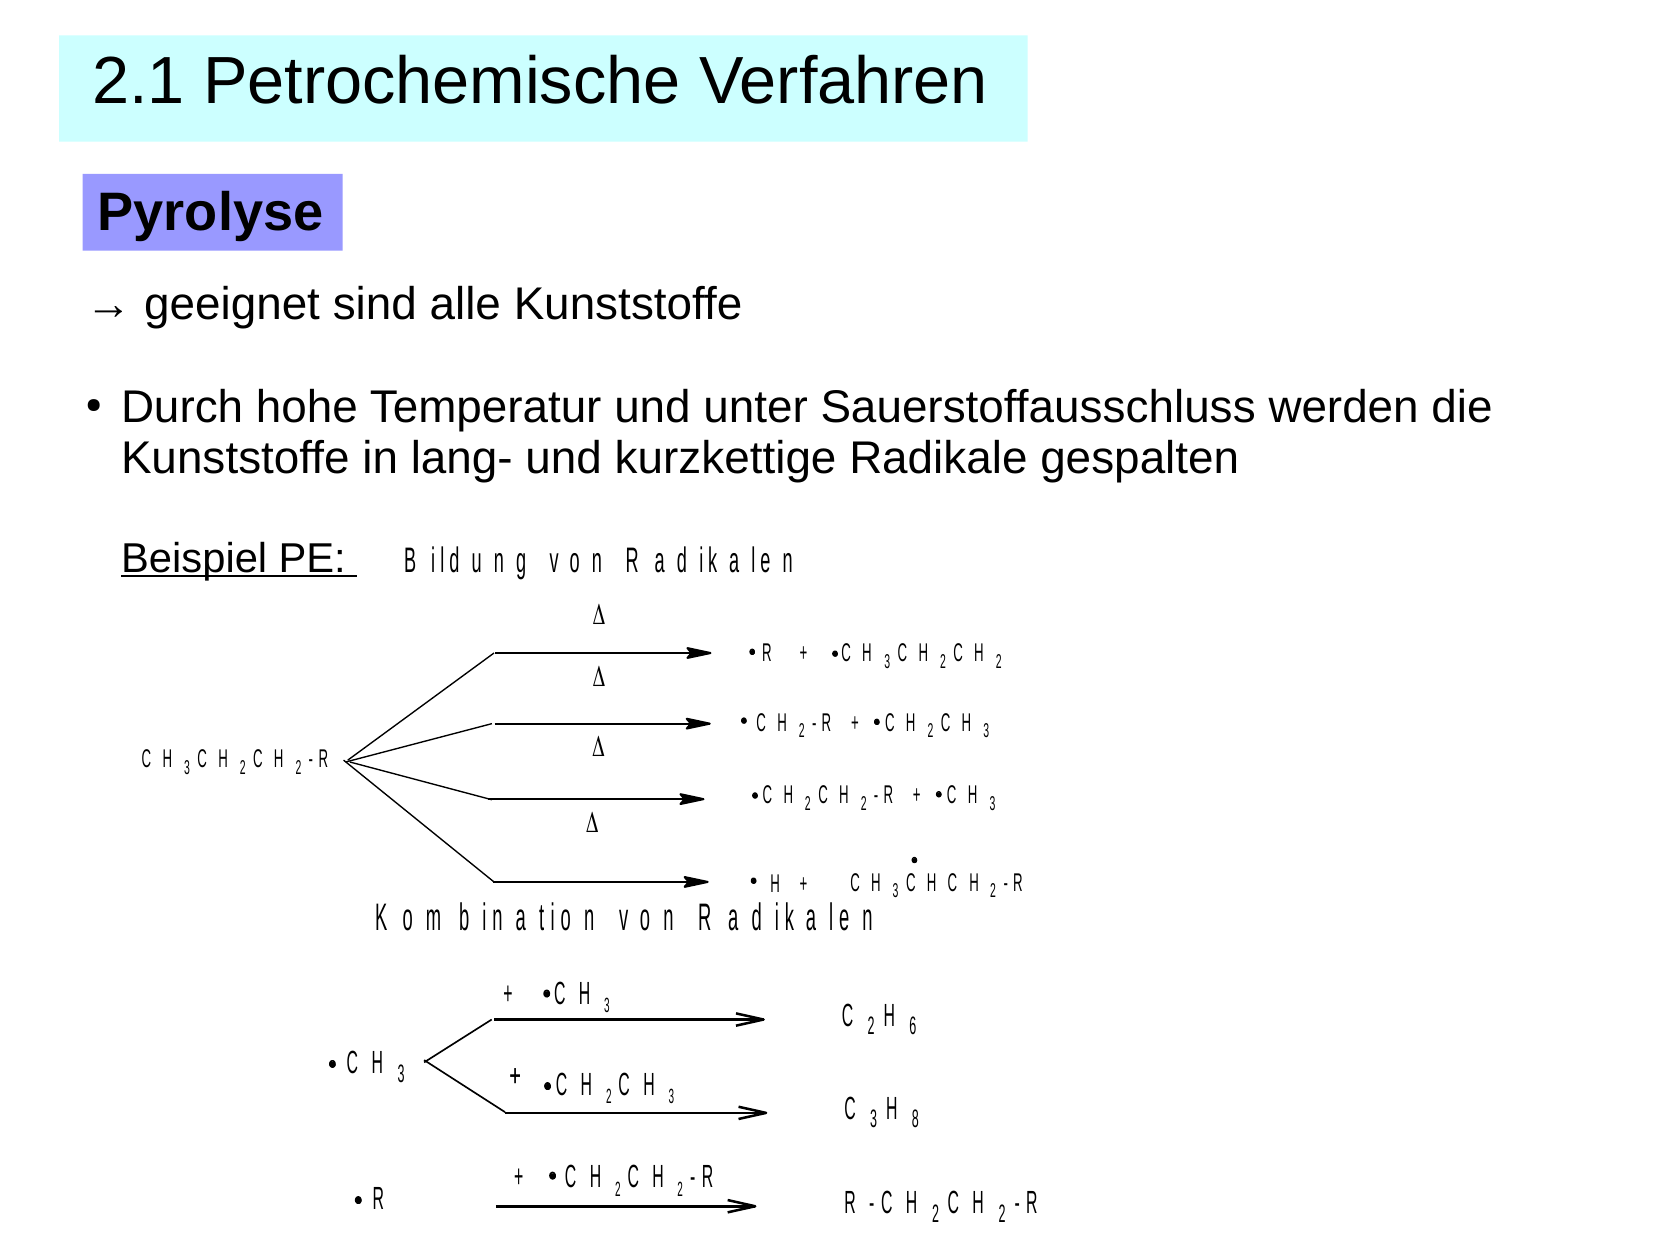

2.1 Petrochemische Verfahren
Pyrolyse
→ geeignet sind alle Kunststoffe
Durch hohe Temperatur und unter Sauerstoffausschluss werden die Kunststoffe in lang- und kurzkettige Radikale gespalten
Beispiel PE: